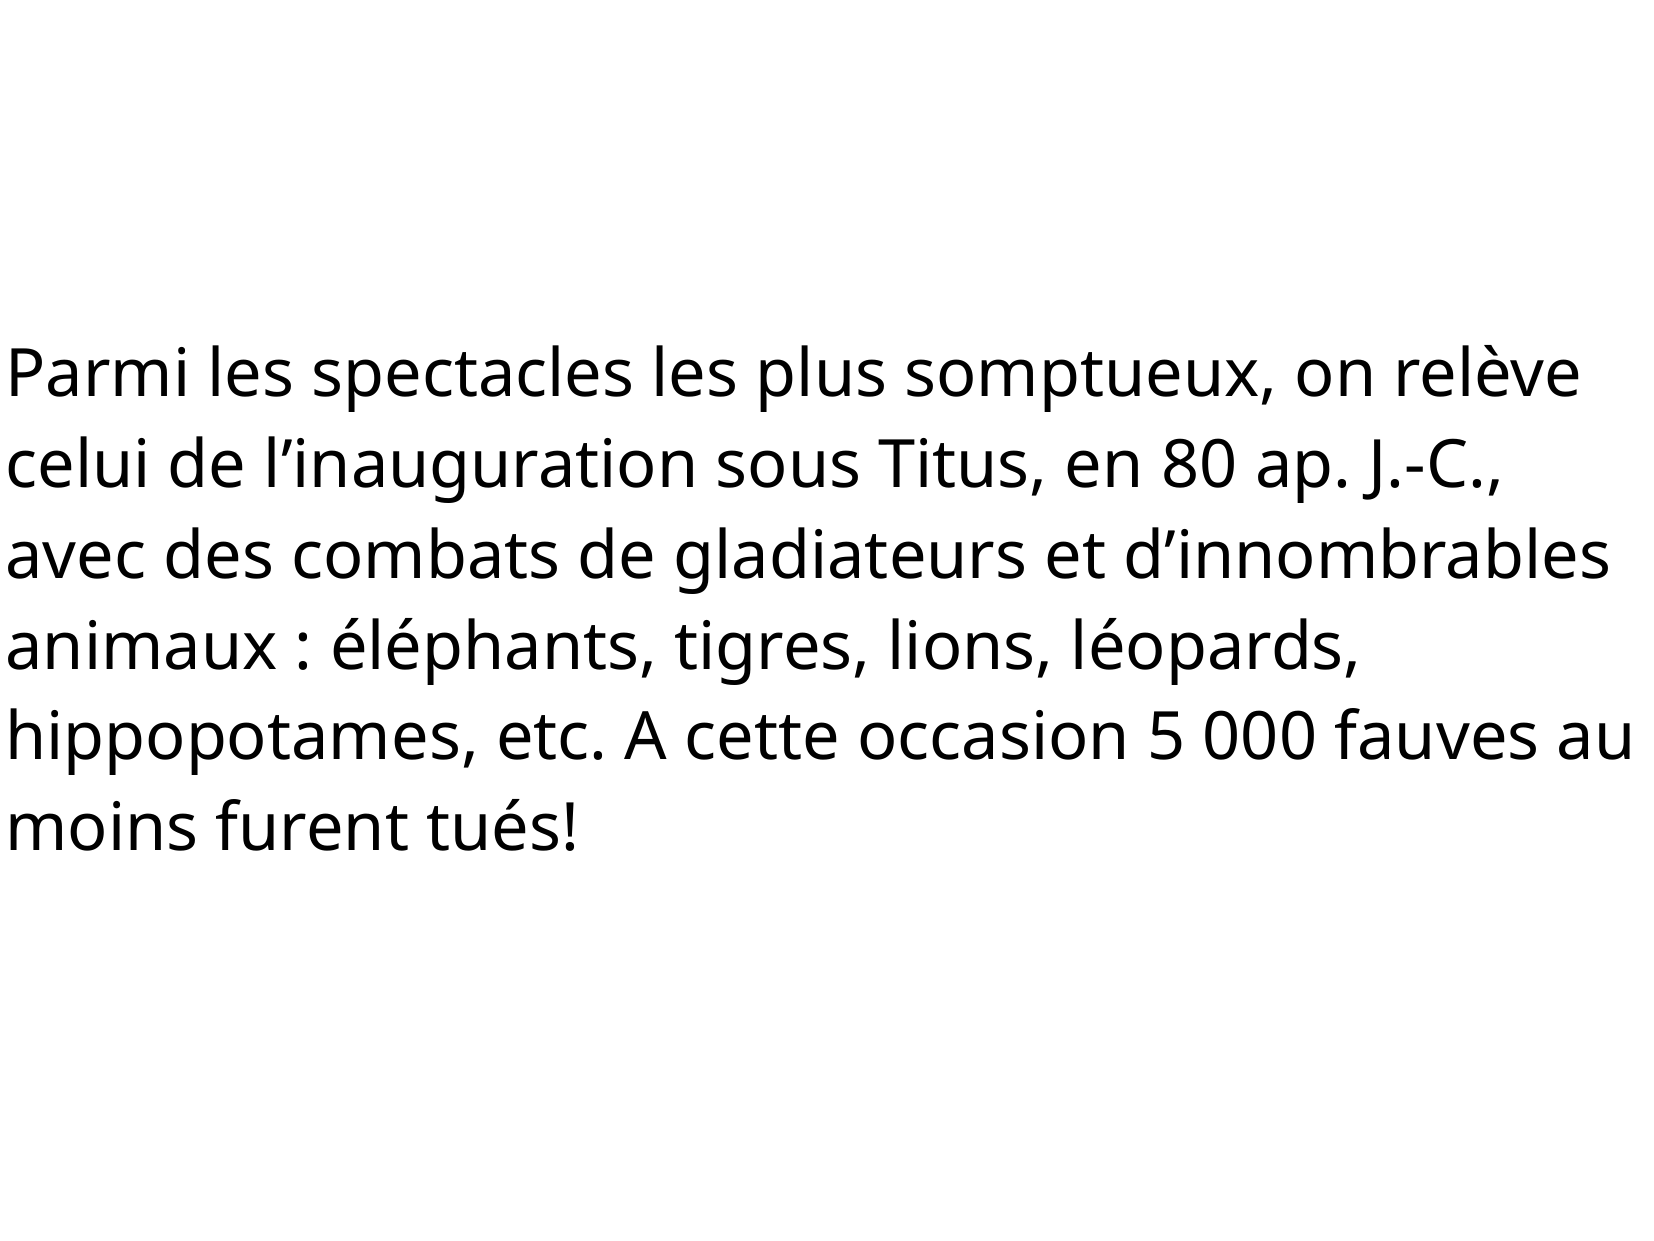

Parmi les spectacles les plus somptueux, on relève celui de l’inauguration sous Titus, en 80 ap. J.-C., avec des combats de gladiateurs et d’innombrables animaux : éléphants, tigres, lions, léopards, hippopotames, etc. A cette occasion 5 000 fauves au moins furent tués!